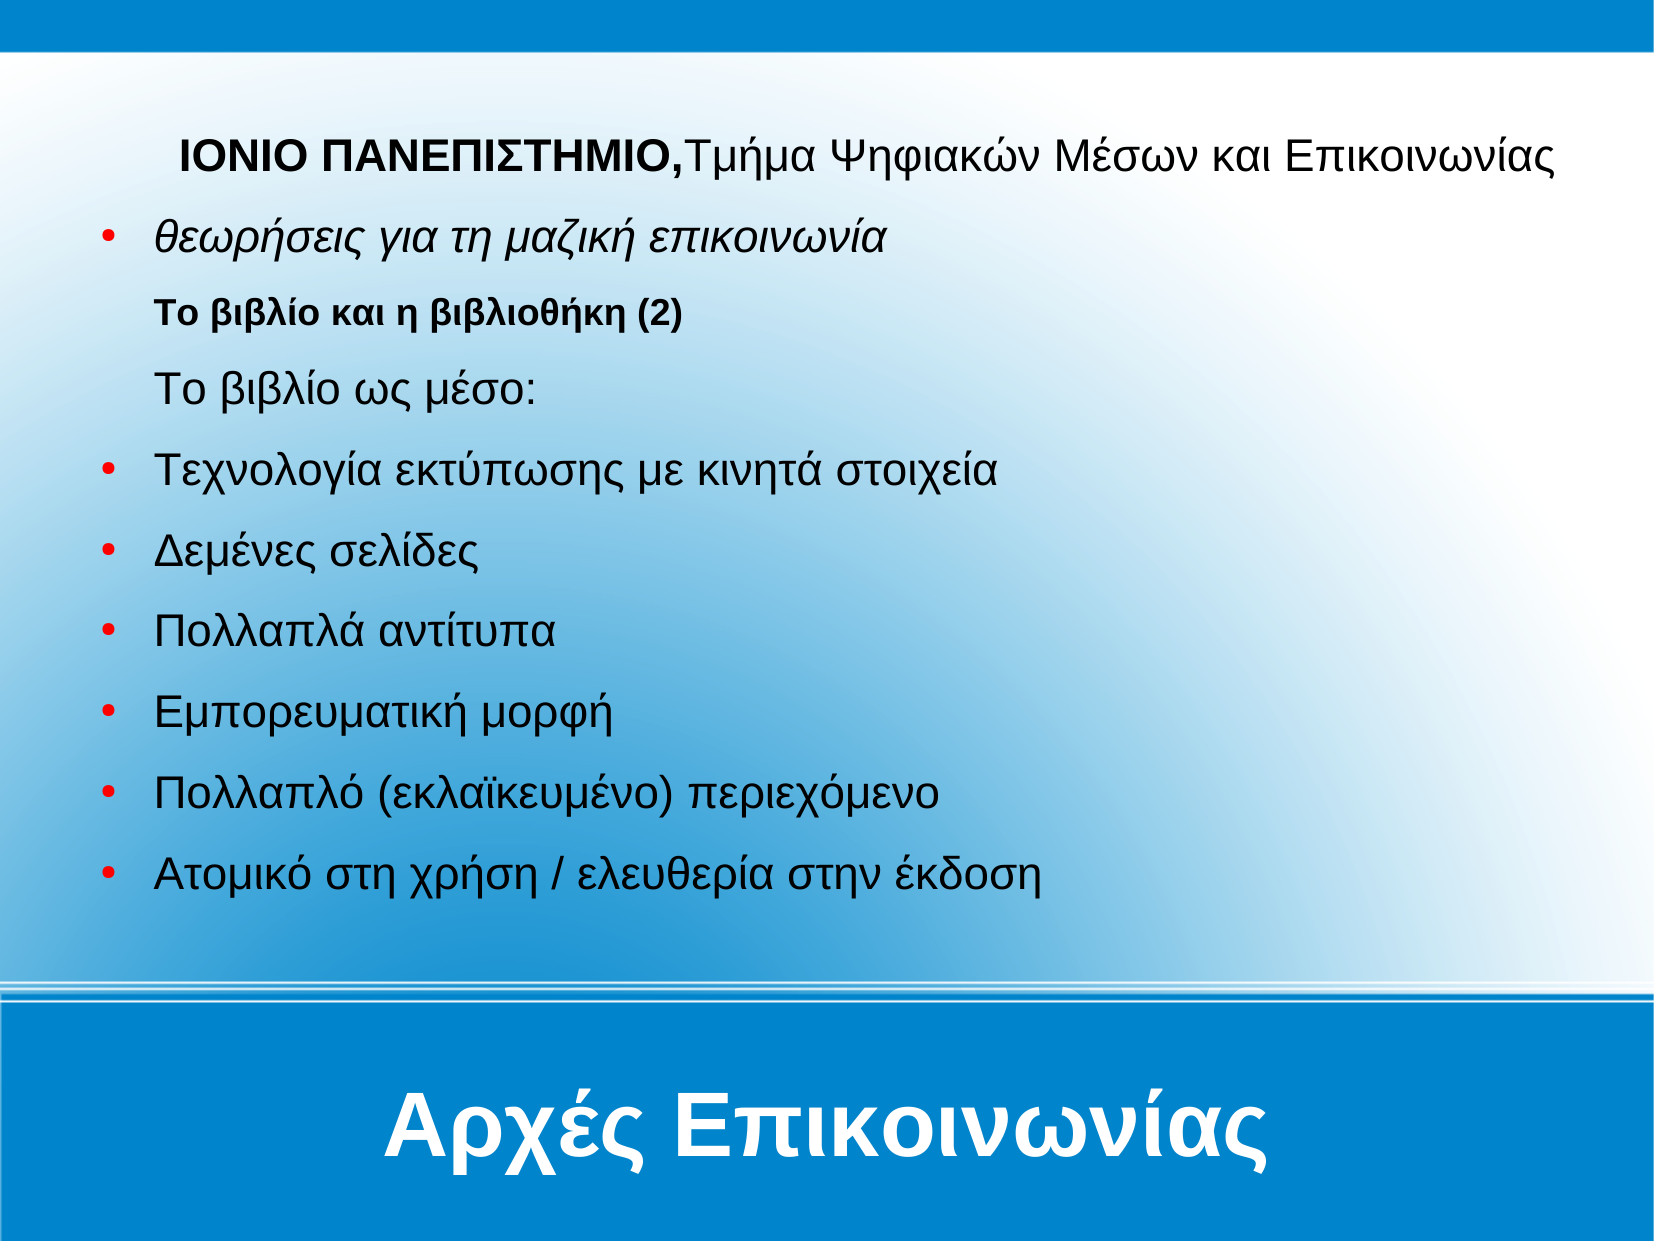

ΙΟΝΙΟ ΠΑΝΕΠΙΣΤΗΜΙΟ,Τμήμα Ψηφιακών Μέσων και Επικοινωνίας
θεωρήσεις για τη μαζική επικοινωνία
Το βιβλίο και η βιβλιοθήκη (2)
Το βιβλίο ως μέσο:
Τεχνολογία εκτύπωσης με κινητά στοιχεία
Δεμένες σελίδες
Πολλαπλά αντίτυπα
Εμπορευματική μορφή
Πολλαπλό (εκλαϊκευμένο) περιεχόμενο
Ατομικό στη χρήση / ελευθερία στην έκδοση
# Αρχές Επικοινωνίας